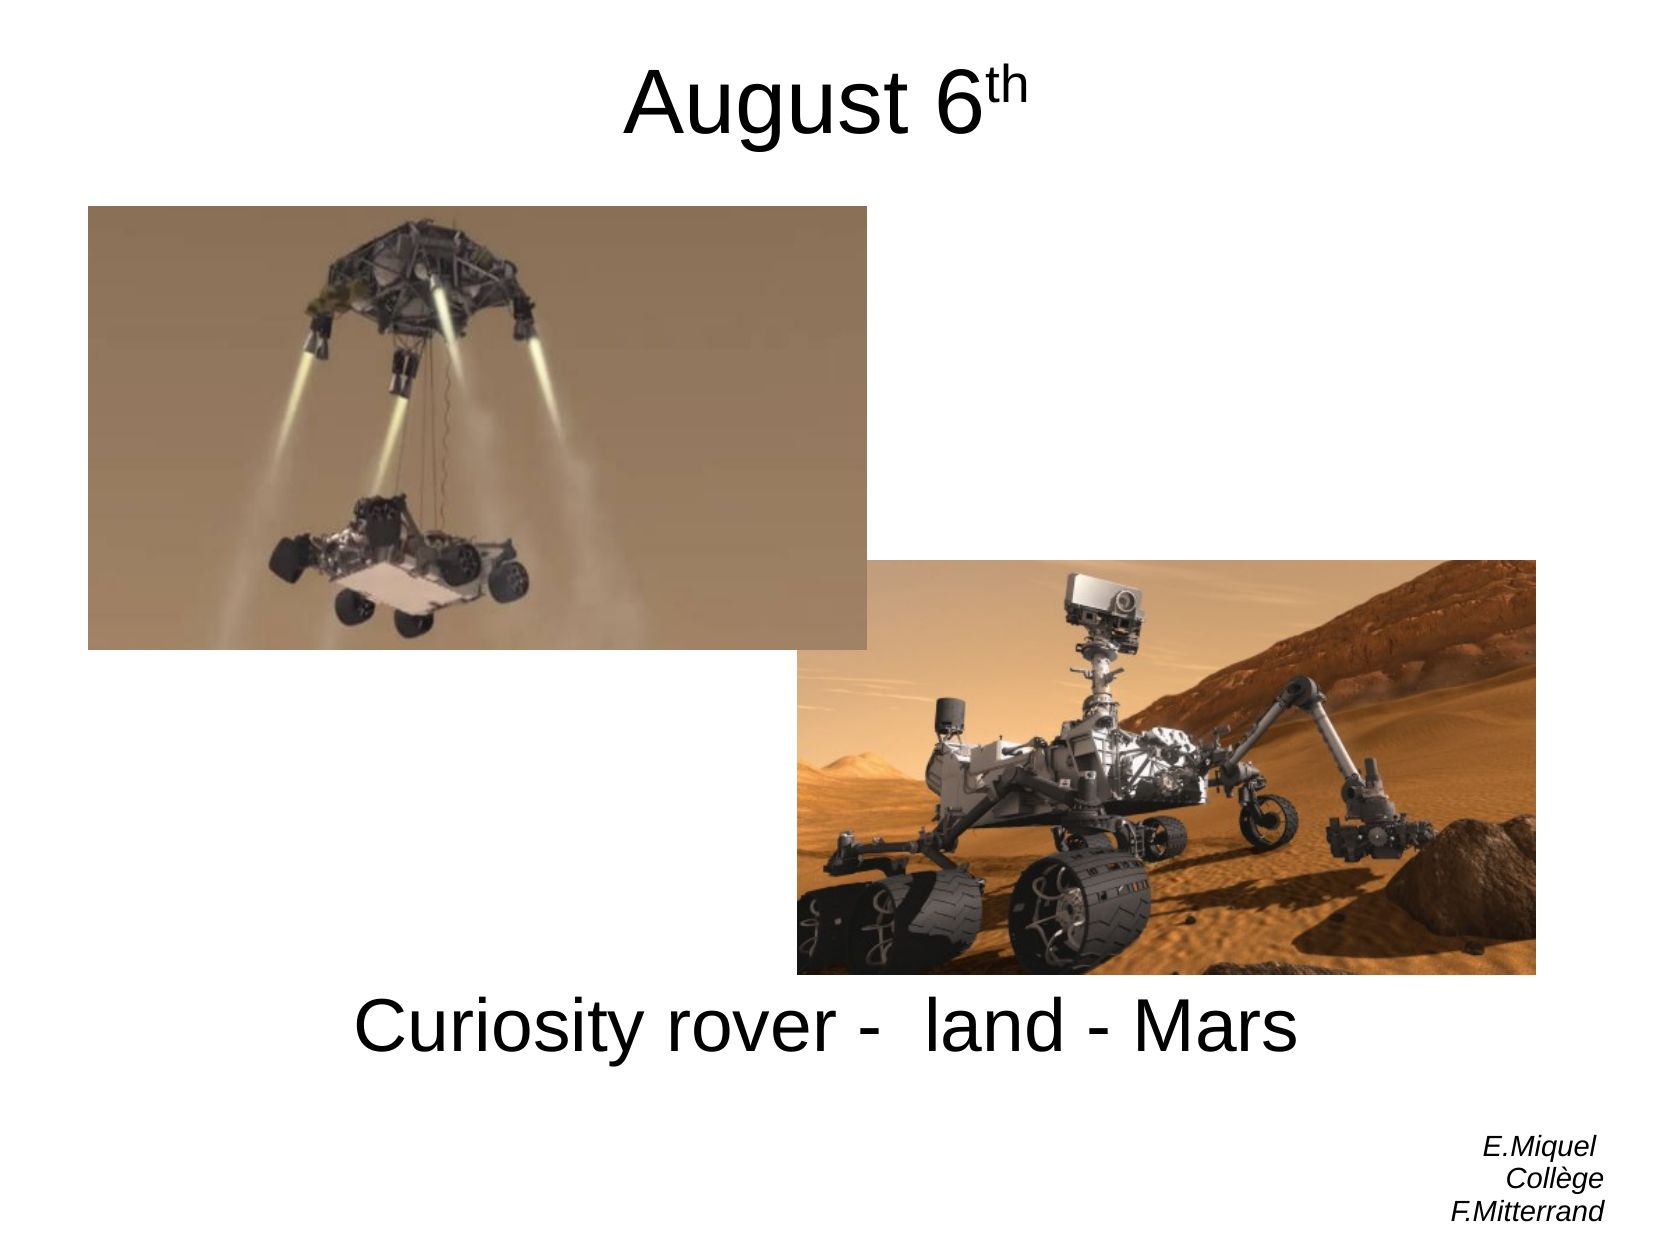

# August 6th
Curiosity rover - land - Mars
E.Miquel
Collège F.Mitterrand